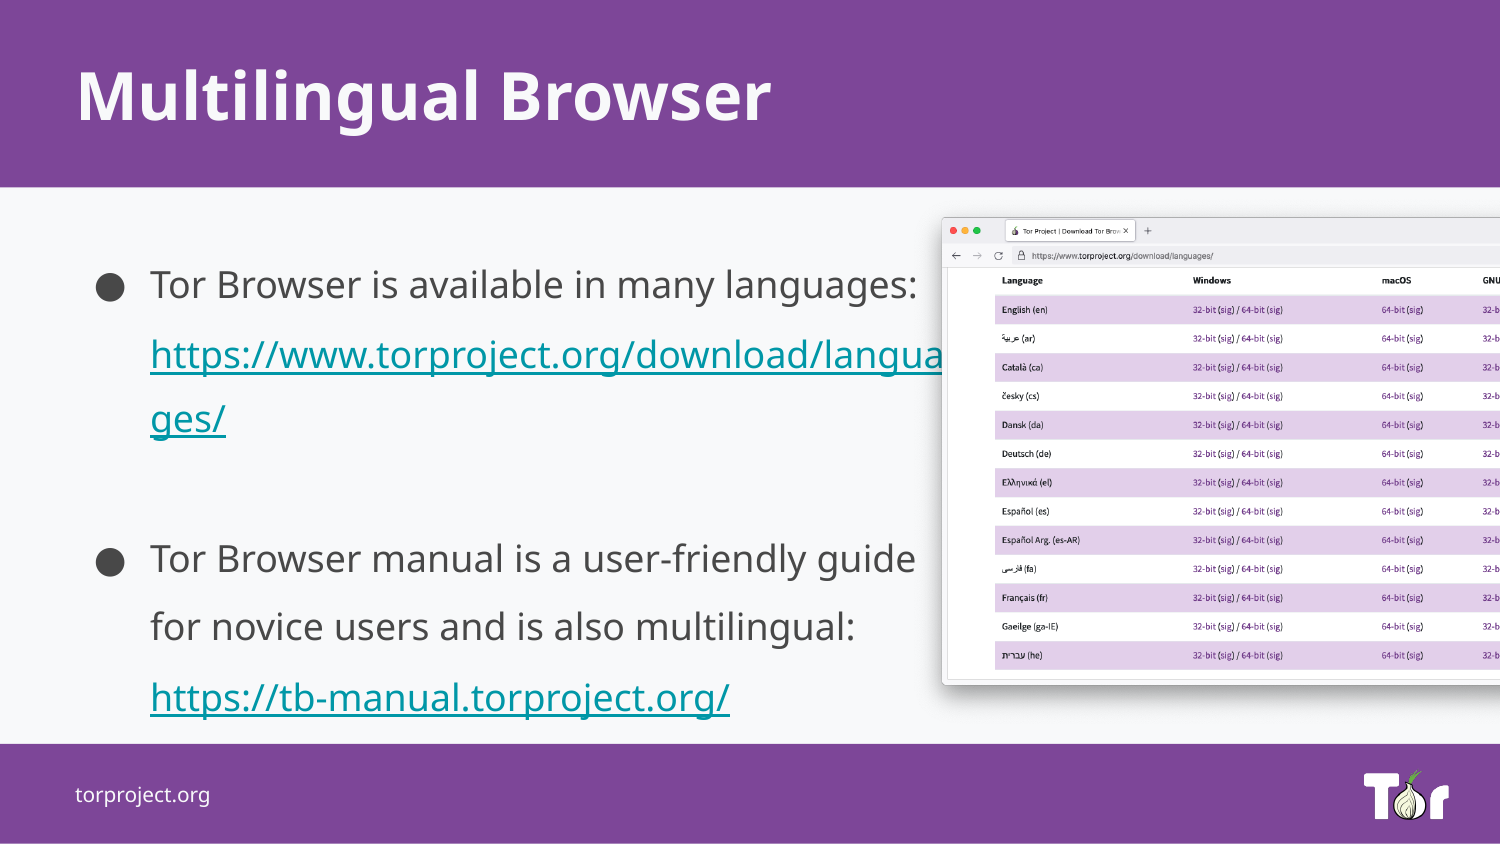

Multilingual Browser
# Tor Browser is available in many languages: https://www.torproject.org/download/languages/
Tor Browser manual is a user-friendly guide for novice users and is also multilingual: https://tb-manual.torproject.org/